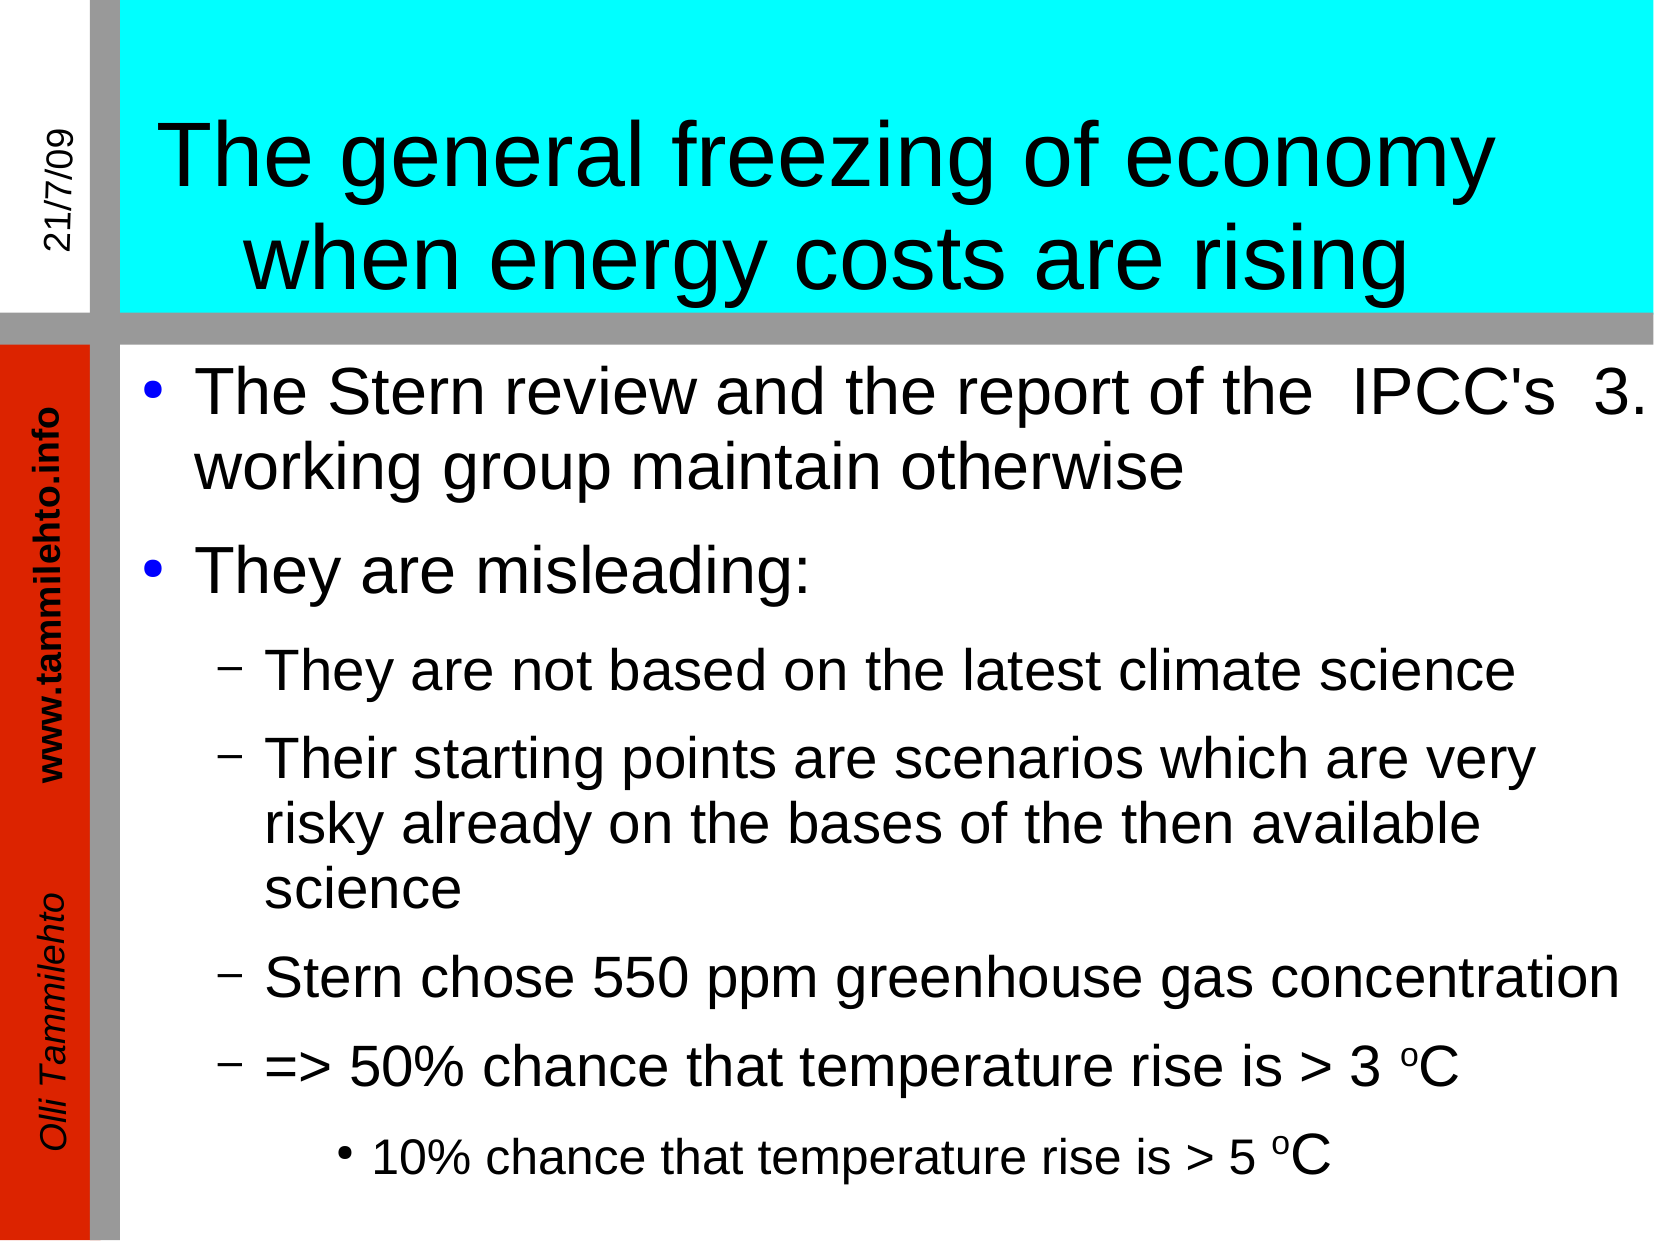

# The general freezing of economy when energy costs are rising
The Stern review and the report of the IPCC's 3. working group maintain otherwise
They are misleading:
They are not based on the latest climate science
Their starting points are scenarios which are very risky already on the bases of the then available science
Stern chose 550 ppm greenhouse gas concentration
=> 50% chance that temperature rise is > 3 oC
10% chance that temperature rise is > 5 oC